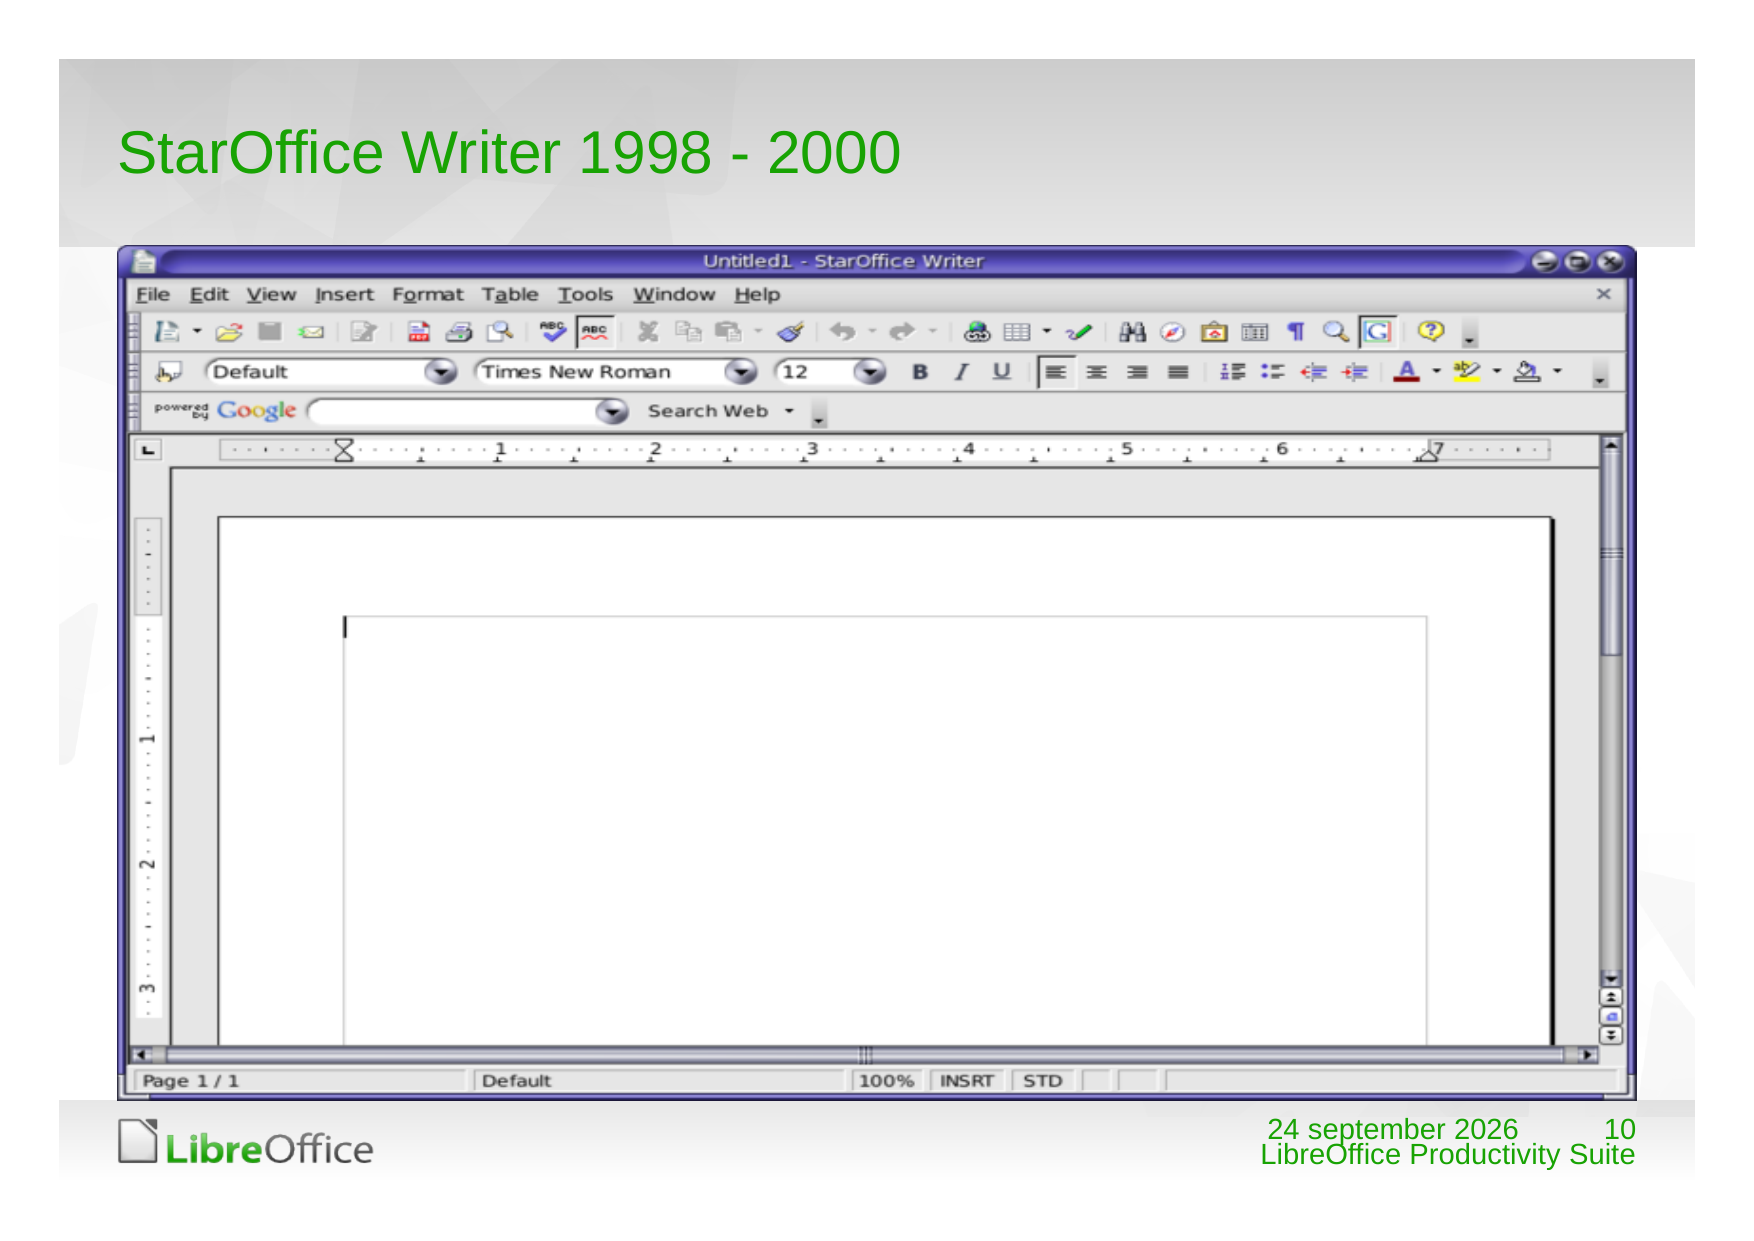

# StarOffice Writer 1998 - 2000
10
LibreOffice Productivity Suite